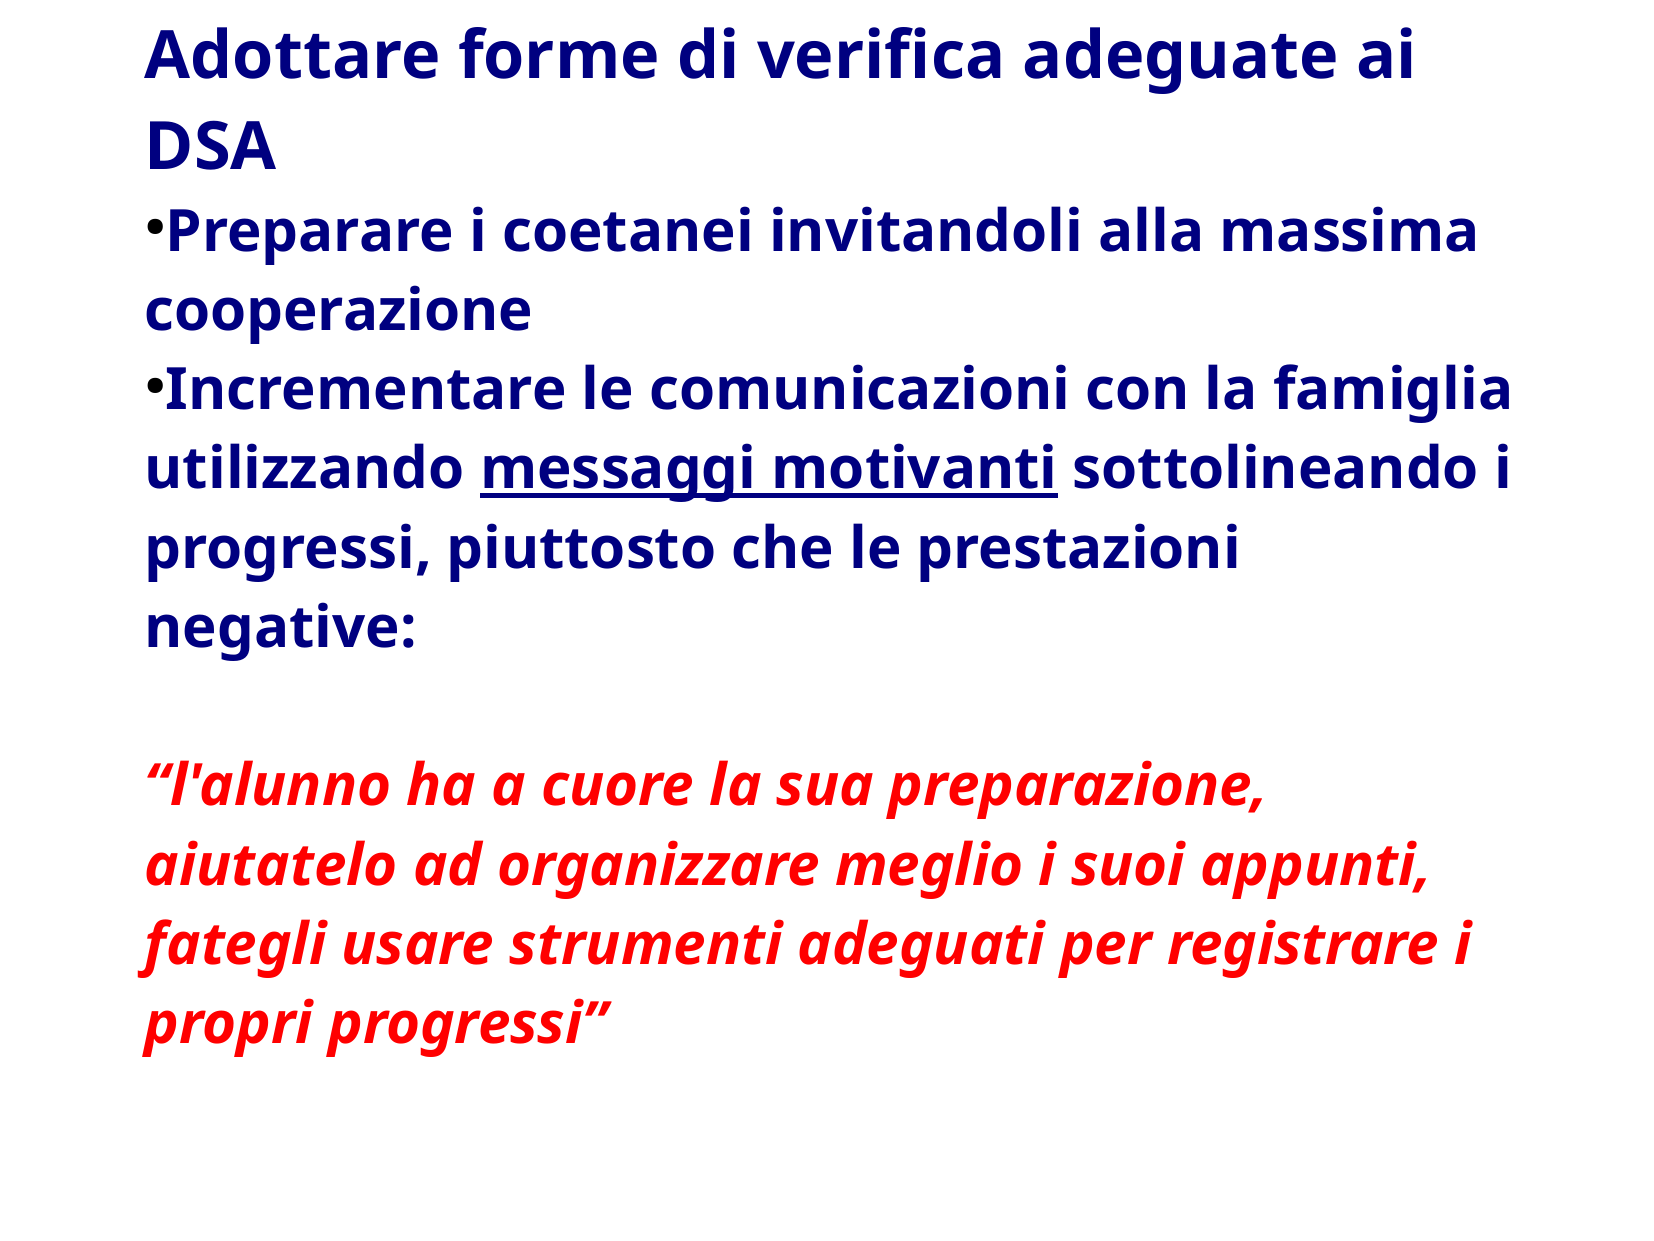

Adottare forme di verifica adeguate ai DSA
Preparare i coetanei invitandoli alla massima cooperazione
Incrementare le comunicazioni con la famiglia utilizzando messaggi motivanti sottolineando i progressi, piuttosto che le prestazioni negative:
“l'alunno ha a cuore la sua preparazione, aiutatelo ad organizzare meglio i suoi appunti, fategli usare strumenti adeguati per registrare i propri progressi”